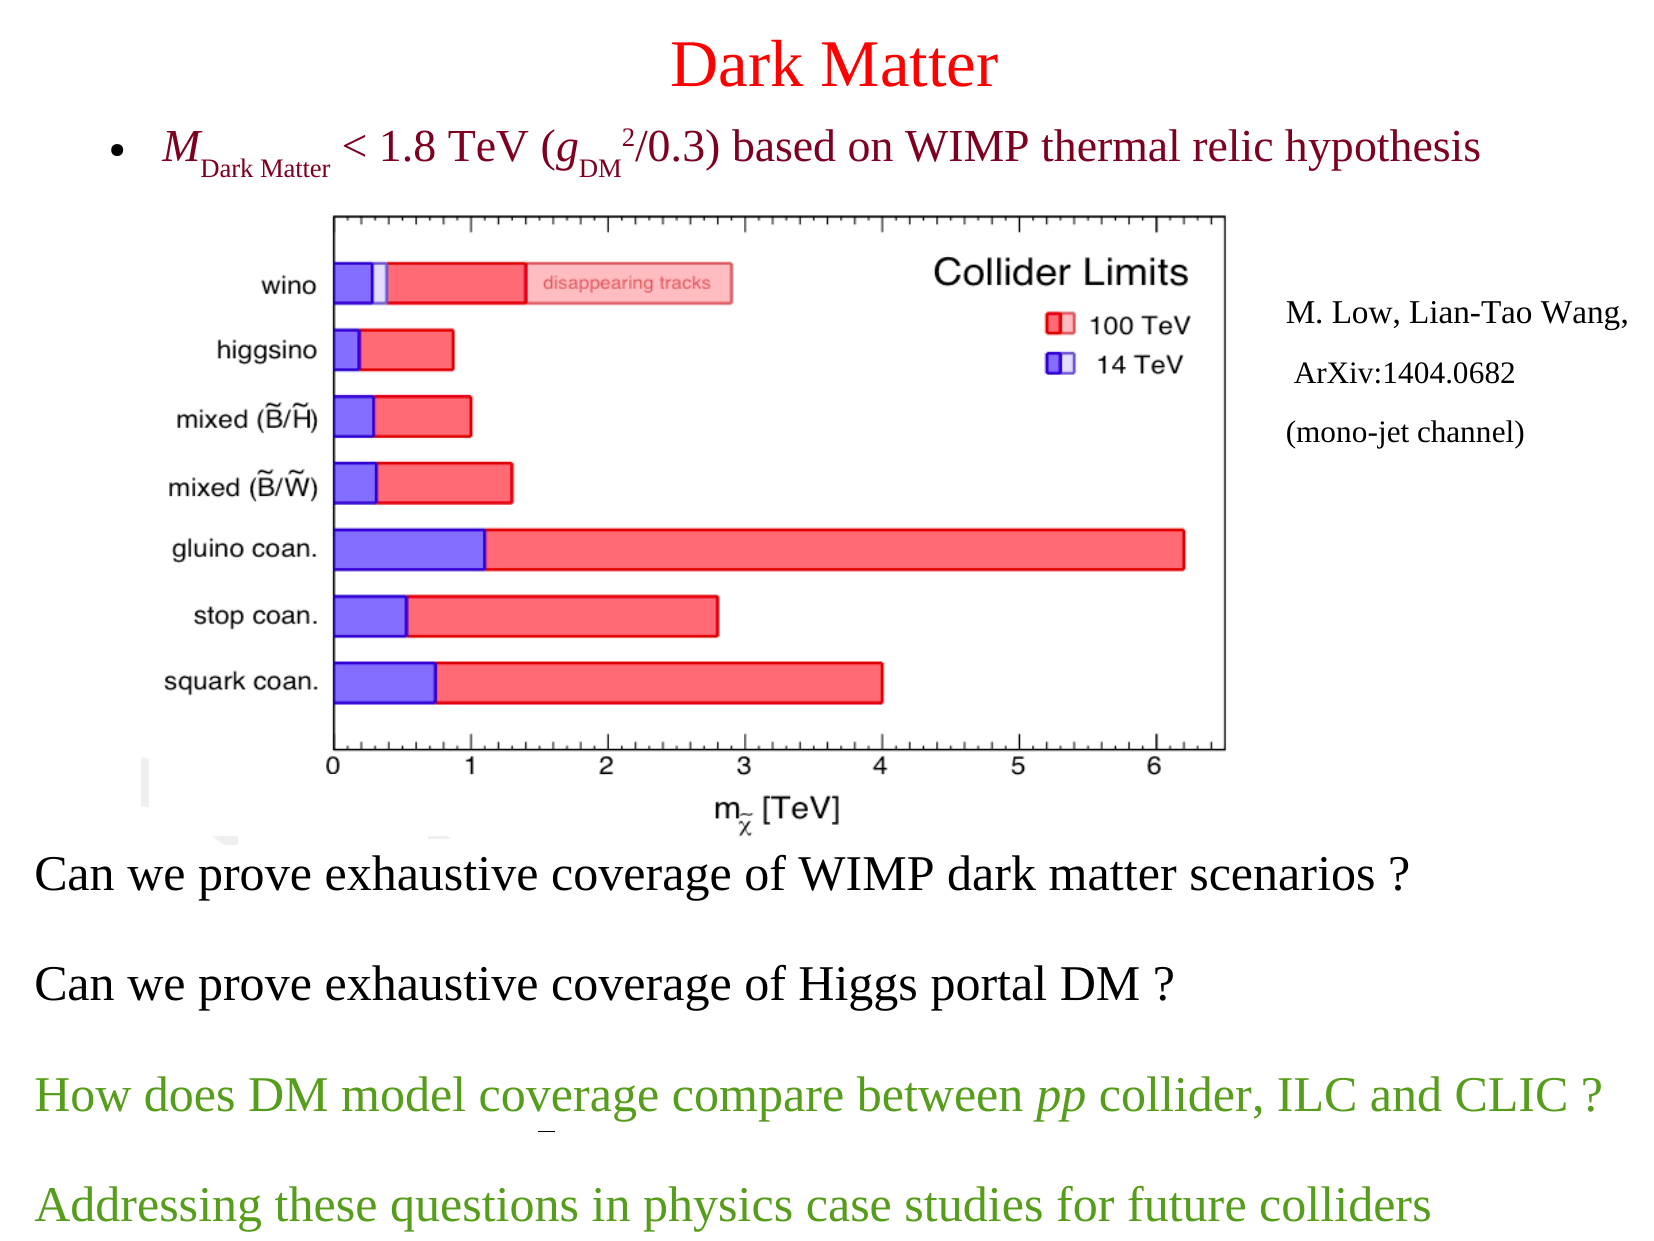

# Dark Matter
MDark Matter < 1.8 TeV (gDM2/0.3) based on WIMP thermal relic hypothesis
M. Low, Lian-Tao Wang,
 ArXiv:1404.0682
(mono-jet channel)
Can we prove exhaustive coverage of WIMP dark matter scenarios ?
Can we prove exhaustive coverage of Higgs portal DM ?
How does DM model coverage compare between pp collider, ILC and CLIC ?
Addressing these questions in physics case studies for future colliders